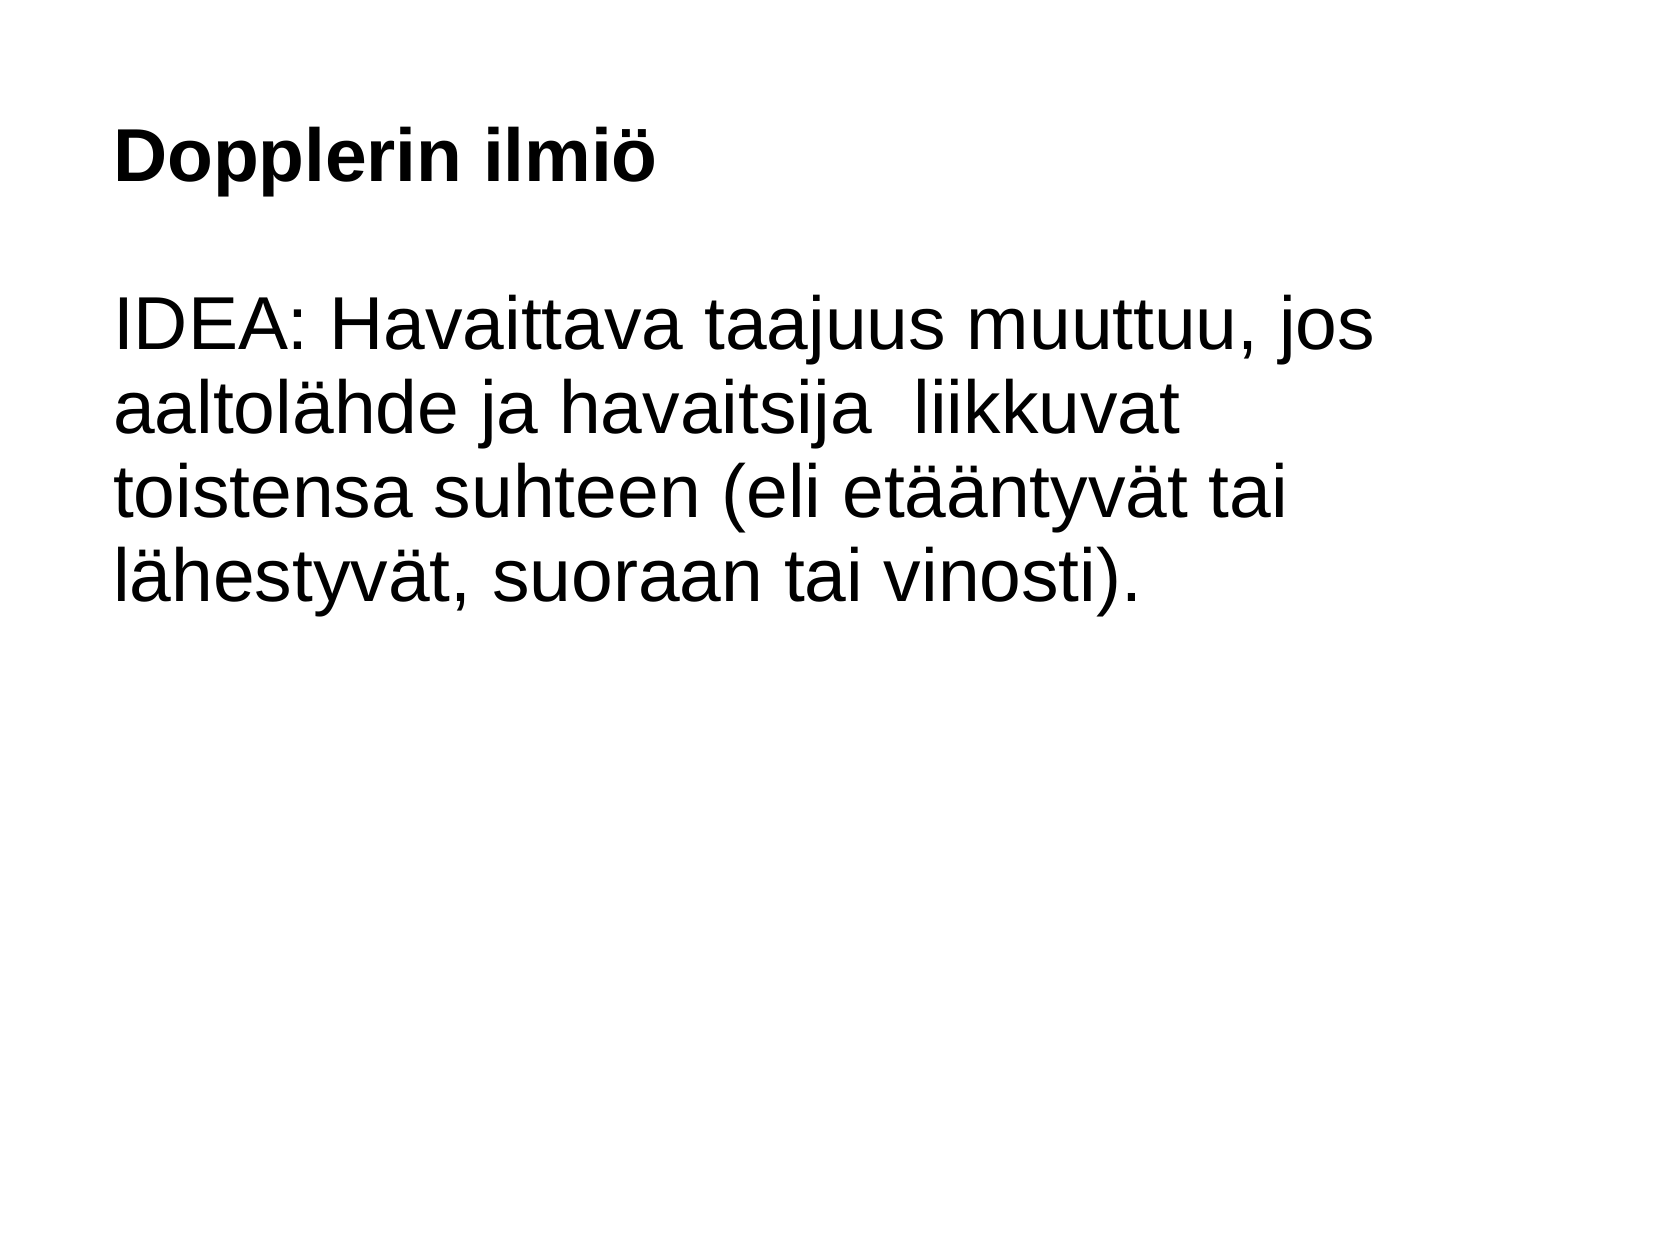

Dopplerin ilmiö
IDEA: Havaittava taajuus muuttuu, jos aaltolähde ja havaitsija liikkuvat toistensa suhteen (eli etääntyvät tai lähestyvät, suoraan tai vinosti).